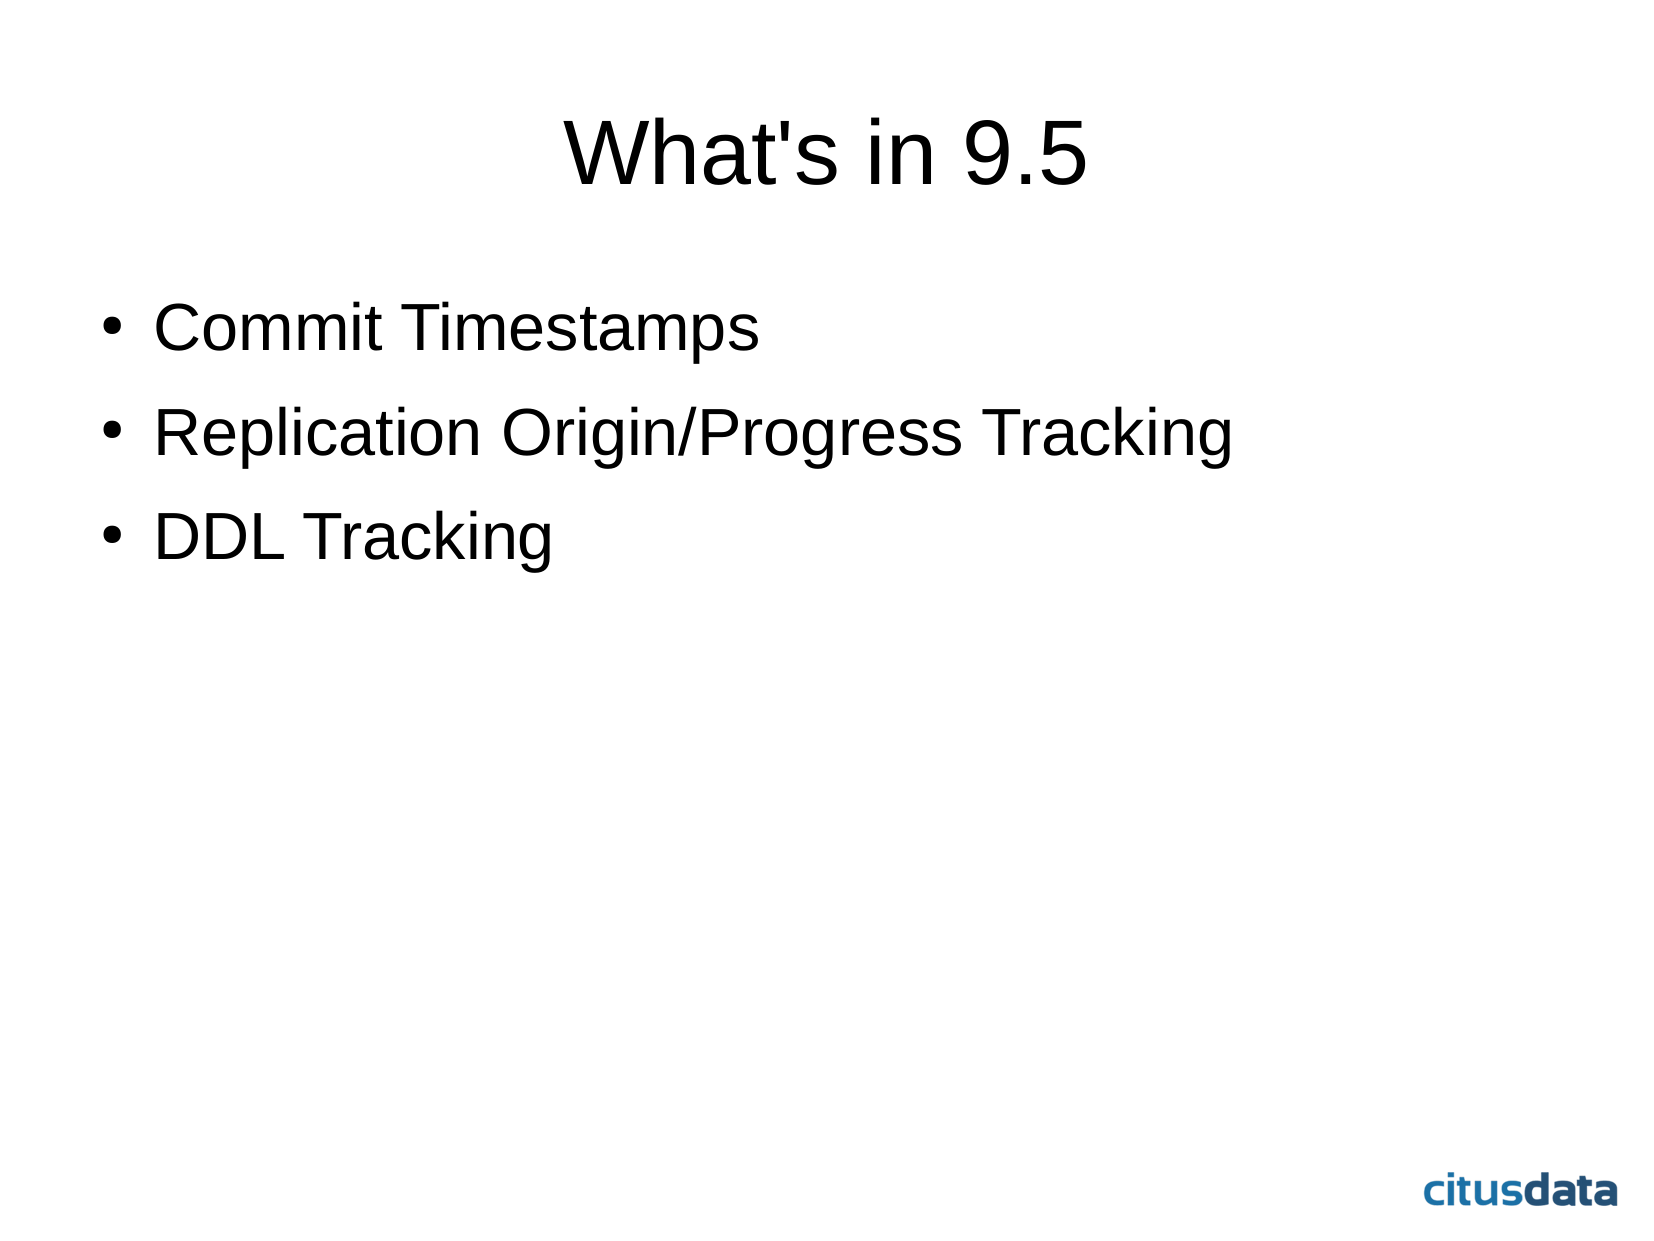

# What's in 9.5
Commit Timestamps
Replication Origin/Progress Tracking
DDL Tracking